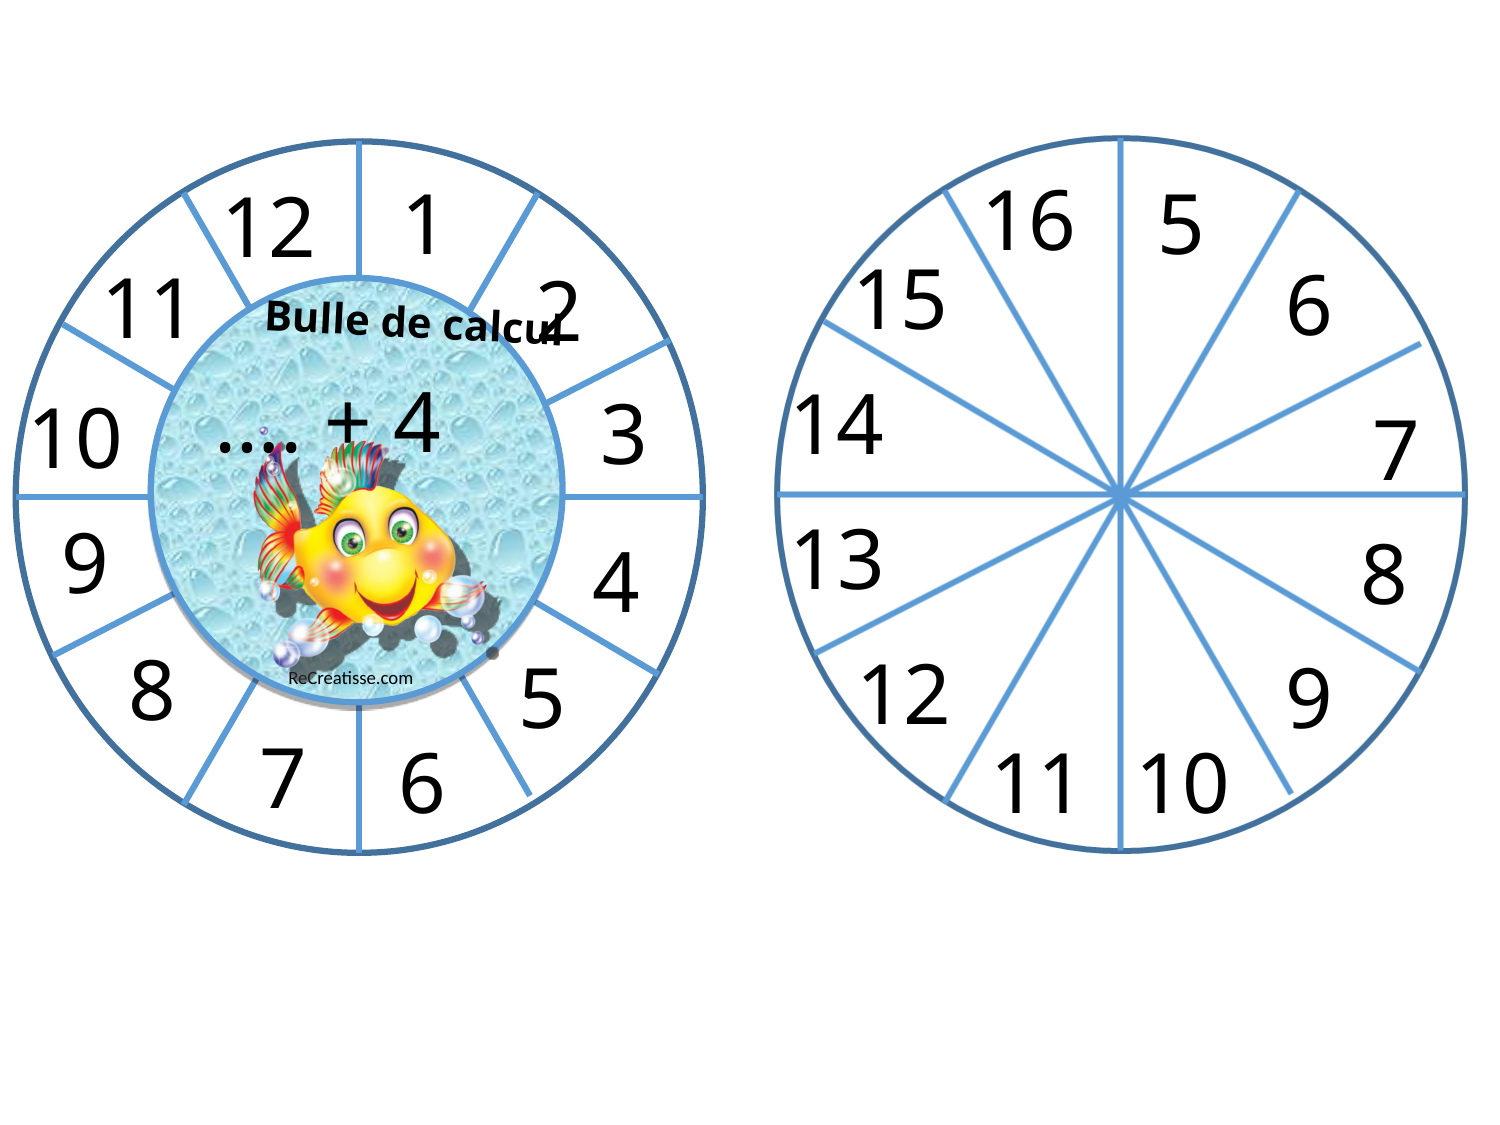

16
1
5
12
15
6
11
2
Bulle de calcul
…. + 4
14
3
10
7
13
9
8
4
8
12
5
9
ReCreatisse.com
7
10
6
11